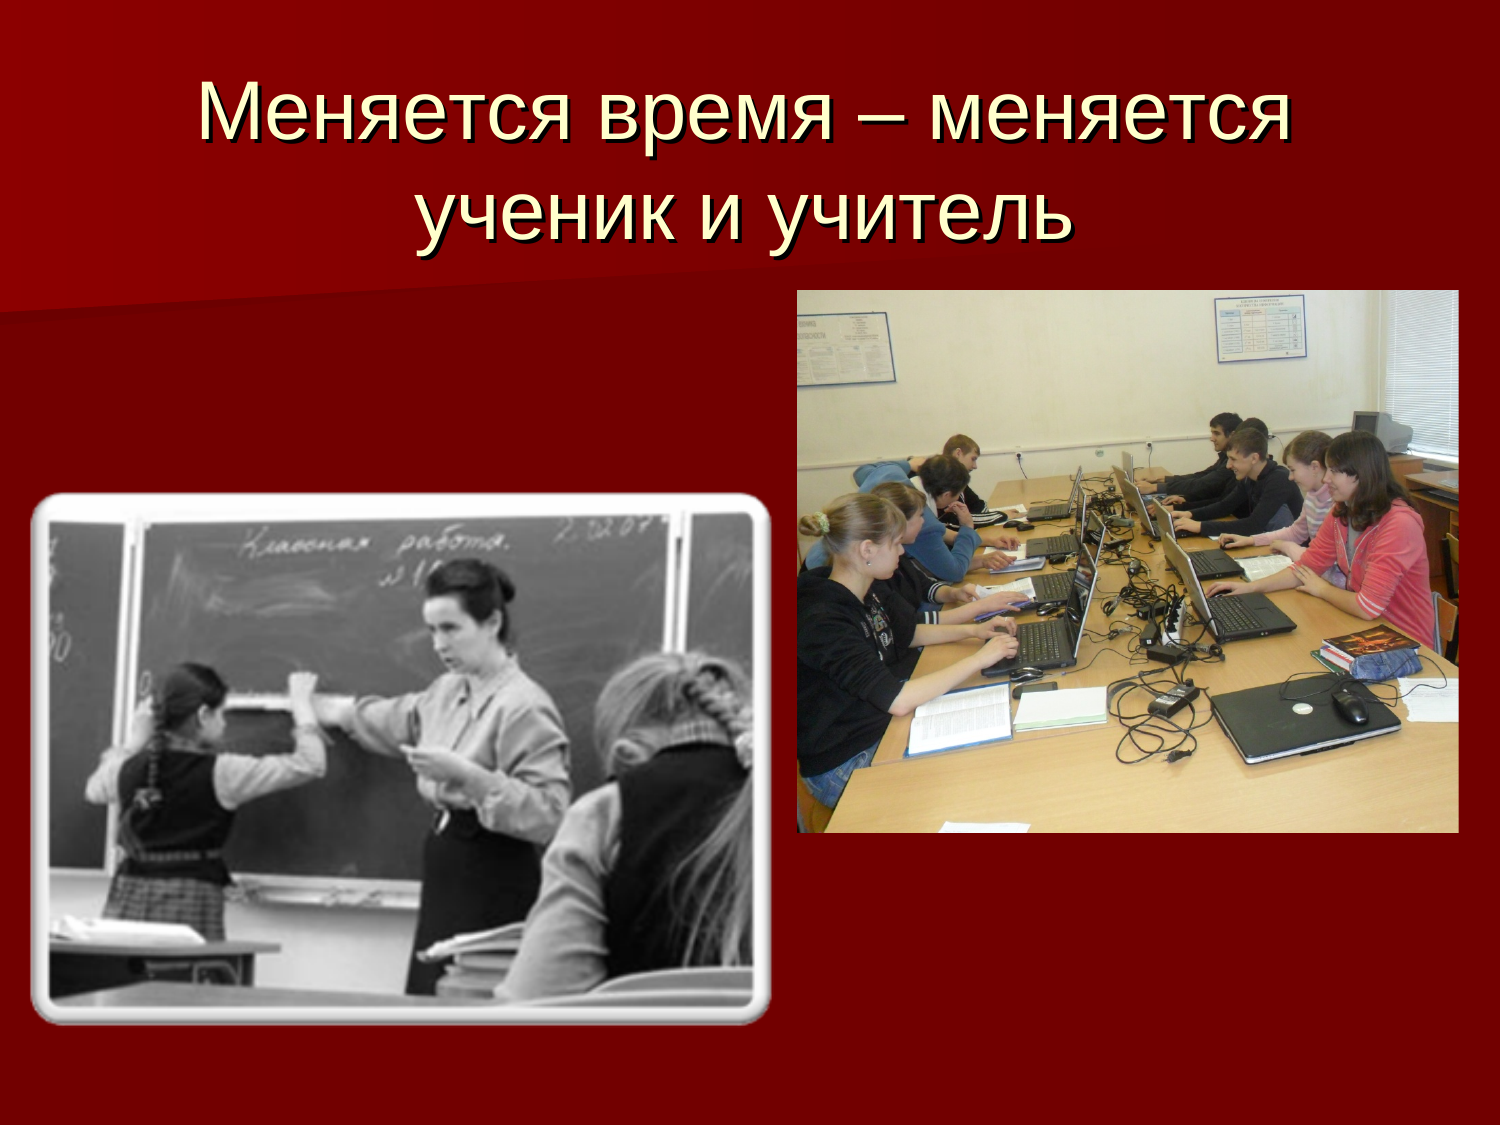

# Меняется время – меняется ученик и учитель